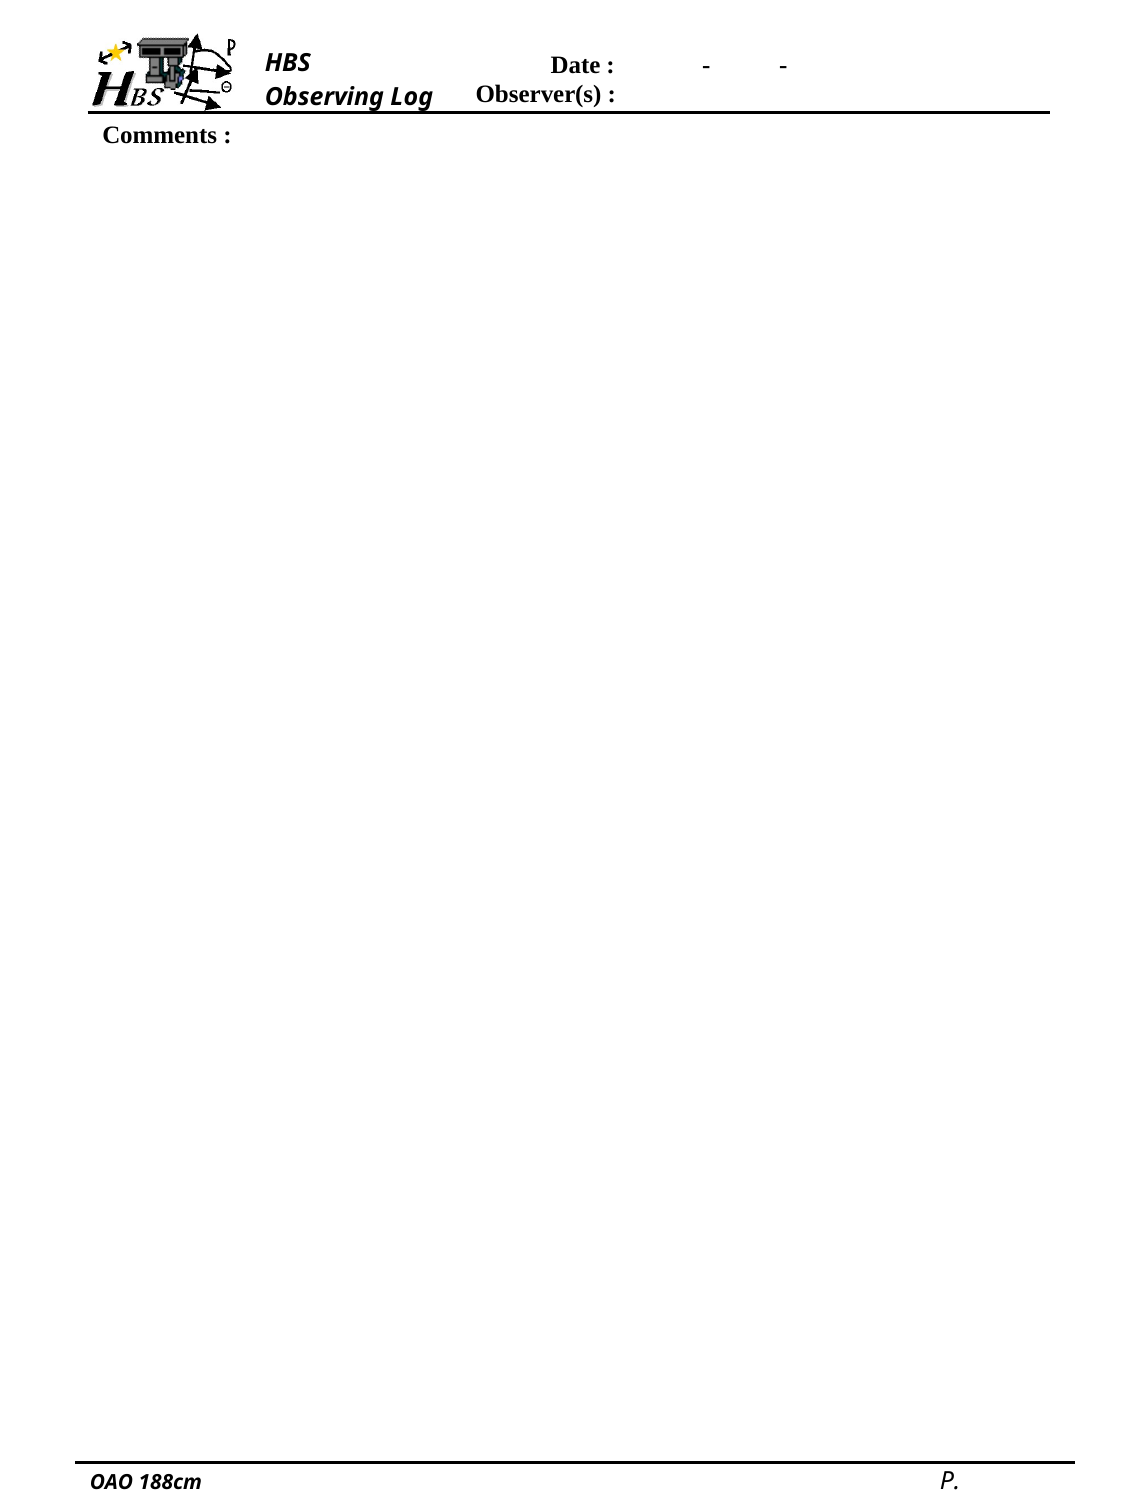

HBS
Observing Log
 Date : - - Observer(s) :
Comments :
P.
OAO 188cm